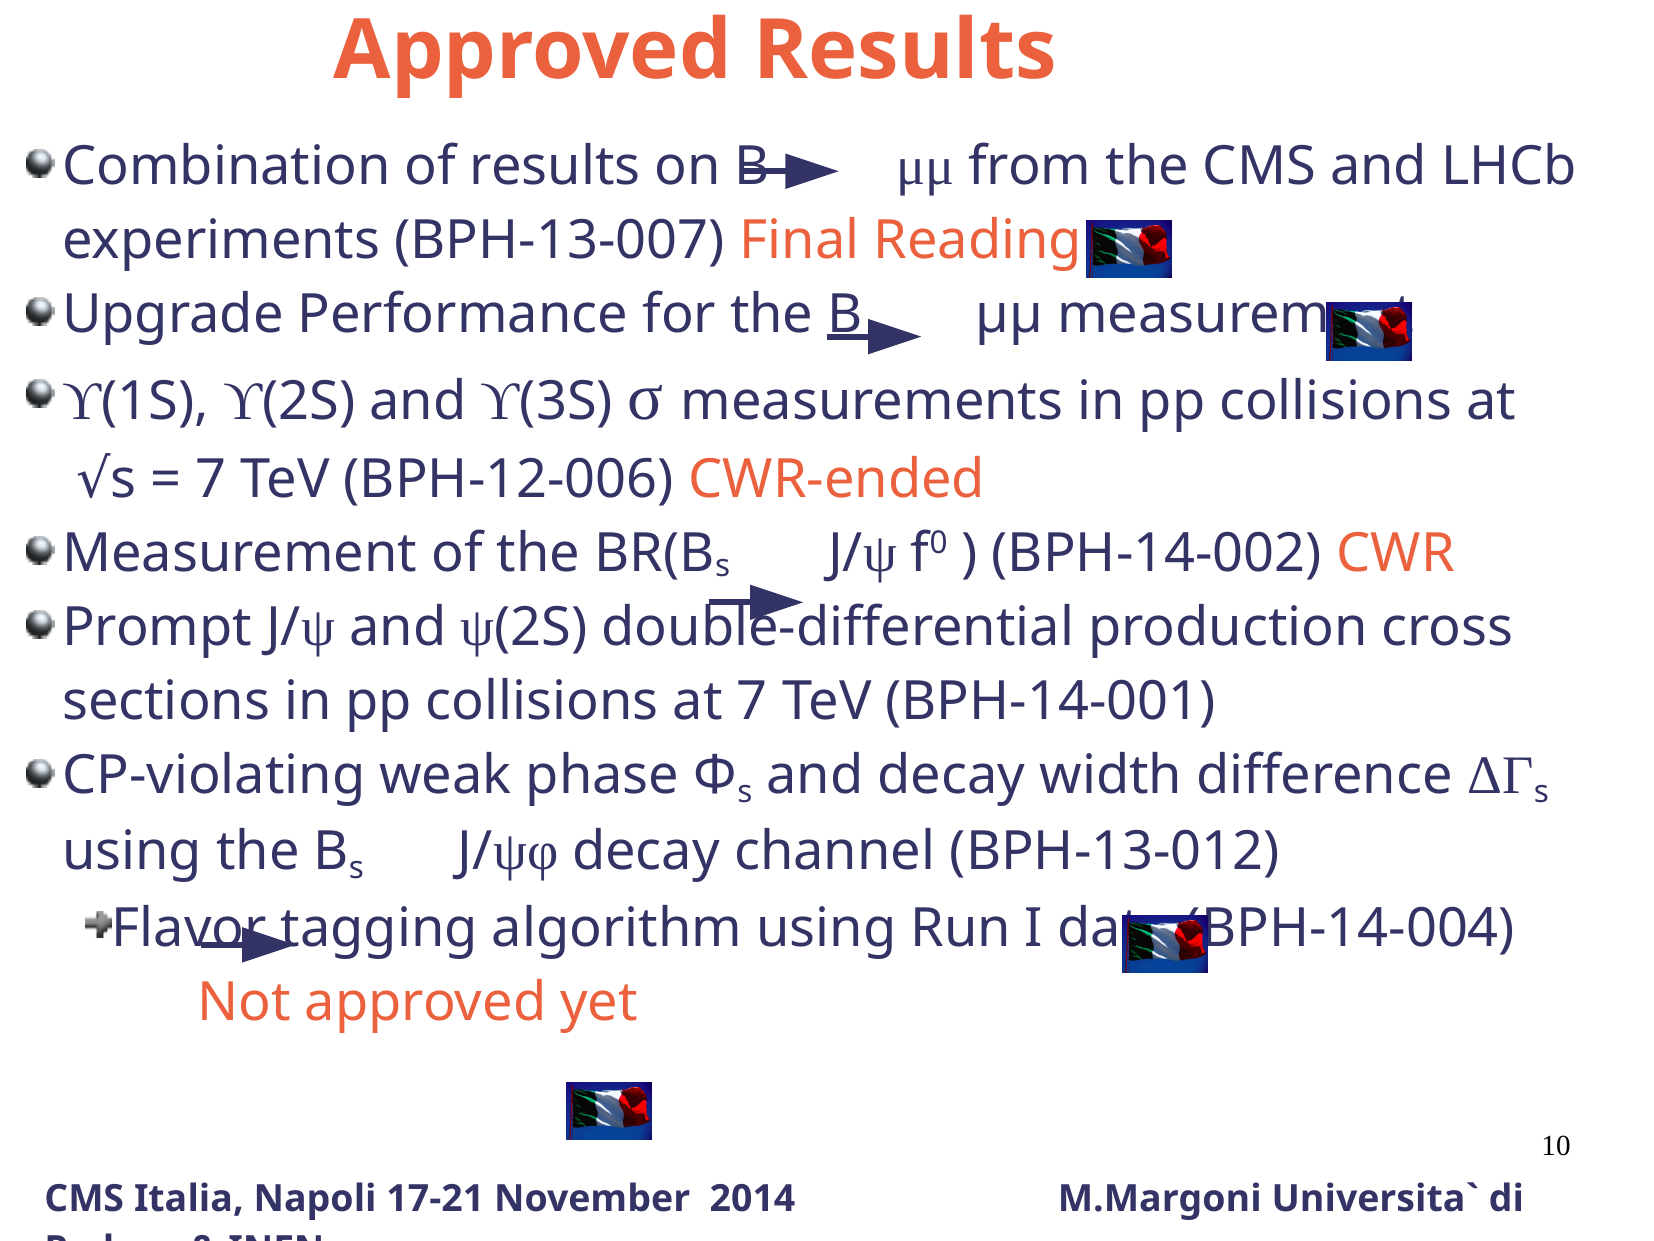

Approved Results
Combination of results on B μμ from the CMS and LHCb experiments (BPH-13-007) Final Reading
Upgrade Performance for the B μμ measurement
ϒ(1S), ϒ(2S) and ϒ(3S) σ measurements in pp collisions at √s = 7 TeV (BPH-12-006) CWR-ended
Measurement of the BR(Bs J/ψ f0 ) (BPH-14-002) CWR
Prompt J/ψ and ψ(2S) double-differential production cross sections in pp collisions at 7 TeV (BPH-14-001)
CP-violating weak phase Φs and decay width difference ΔΓs using the Bs J/ψφ decay channel (BPH-13-012)
Flavor tagging algorithm using Run I data (BPH-14-004) Not approved yet
10
CMS Italia, Napoli 17-21 November 2014 M.Margoni Universita` di Padova & INFN